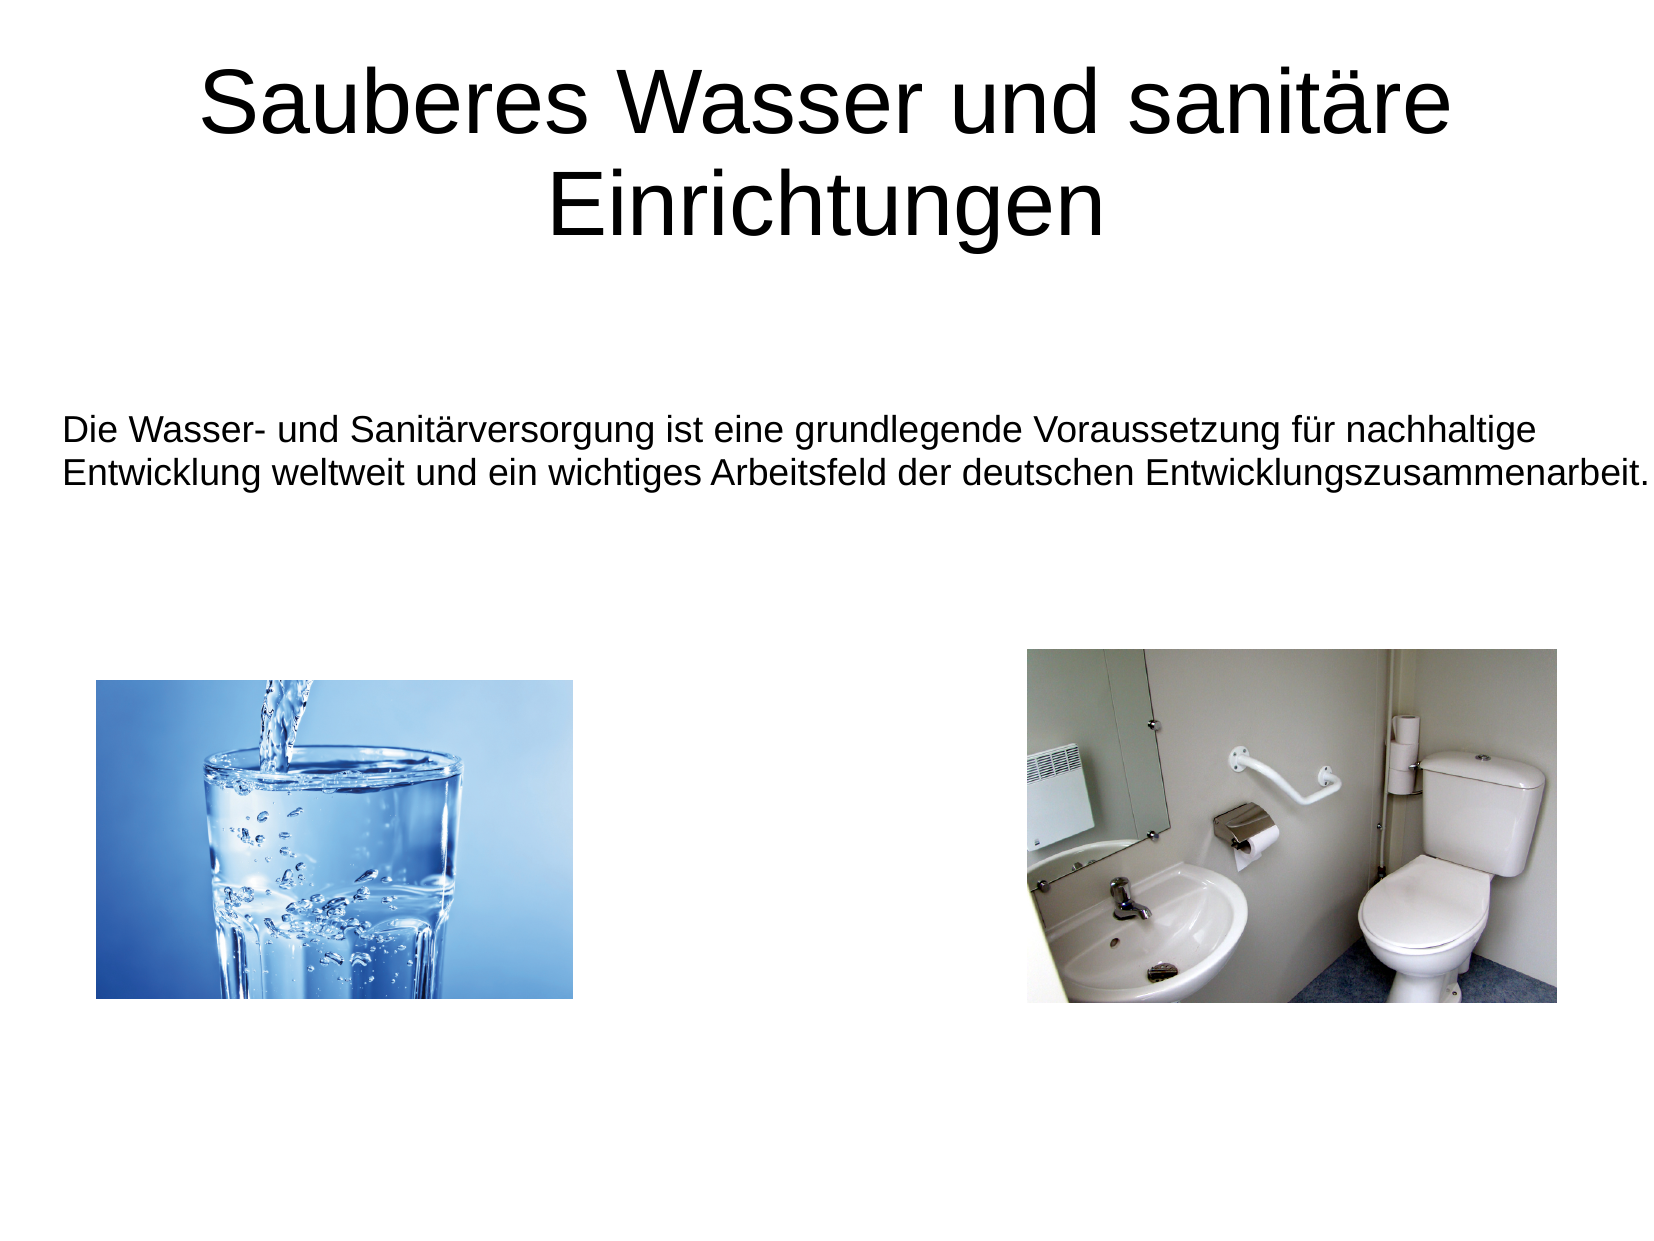

# Sauberes Wasser und sanitäre Einrichtungen
Die Wasser- und Sanitärversorgung ist eine grundlegende Voraussetzung für nachhaltige Entwicklung weltweit und ein wichtiges Arbeitsfeld der deutschen Entwicklungszusammenarbeit.